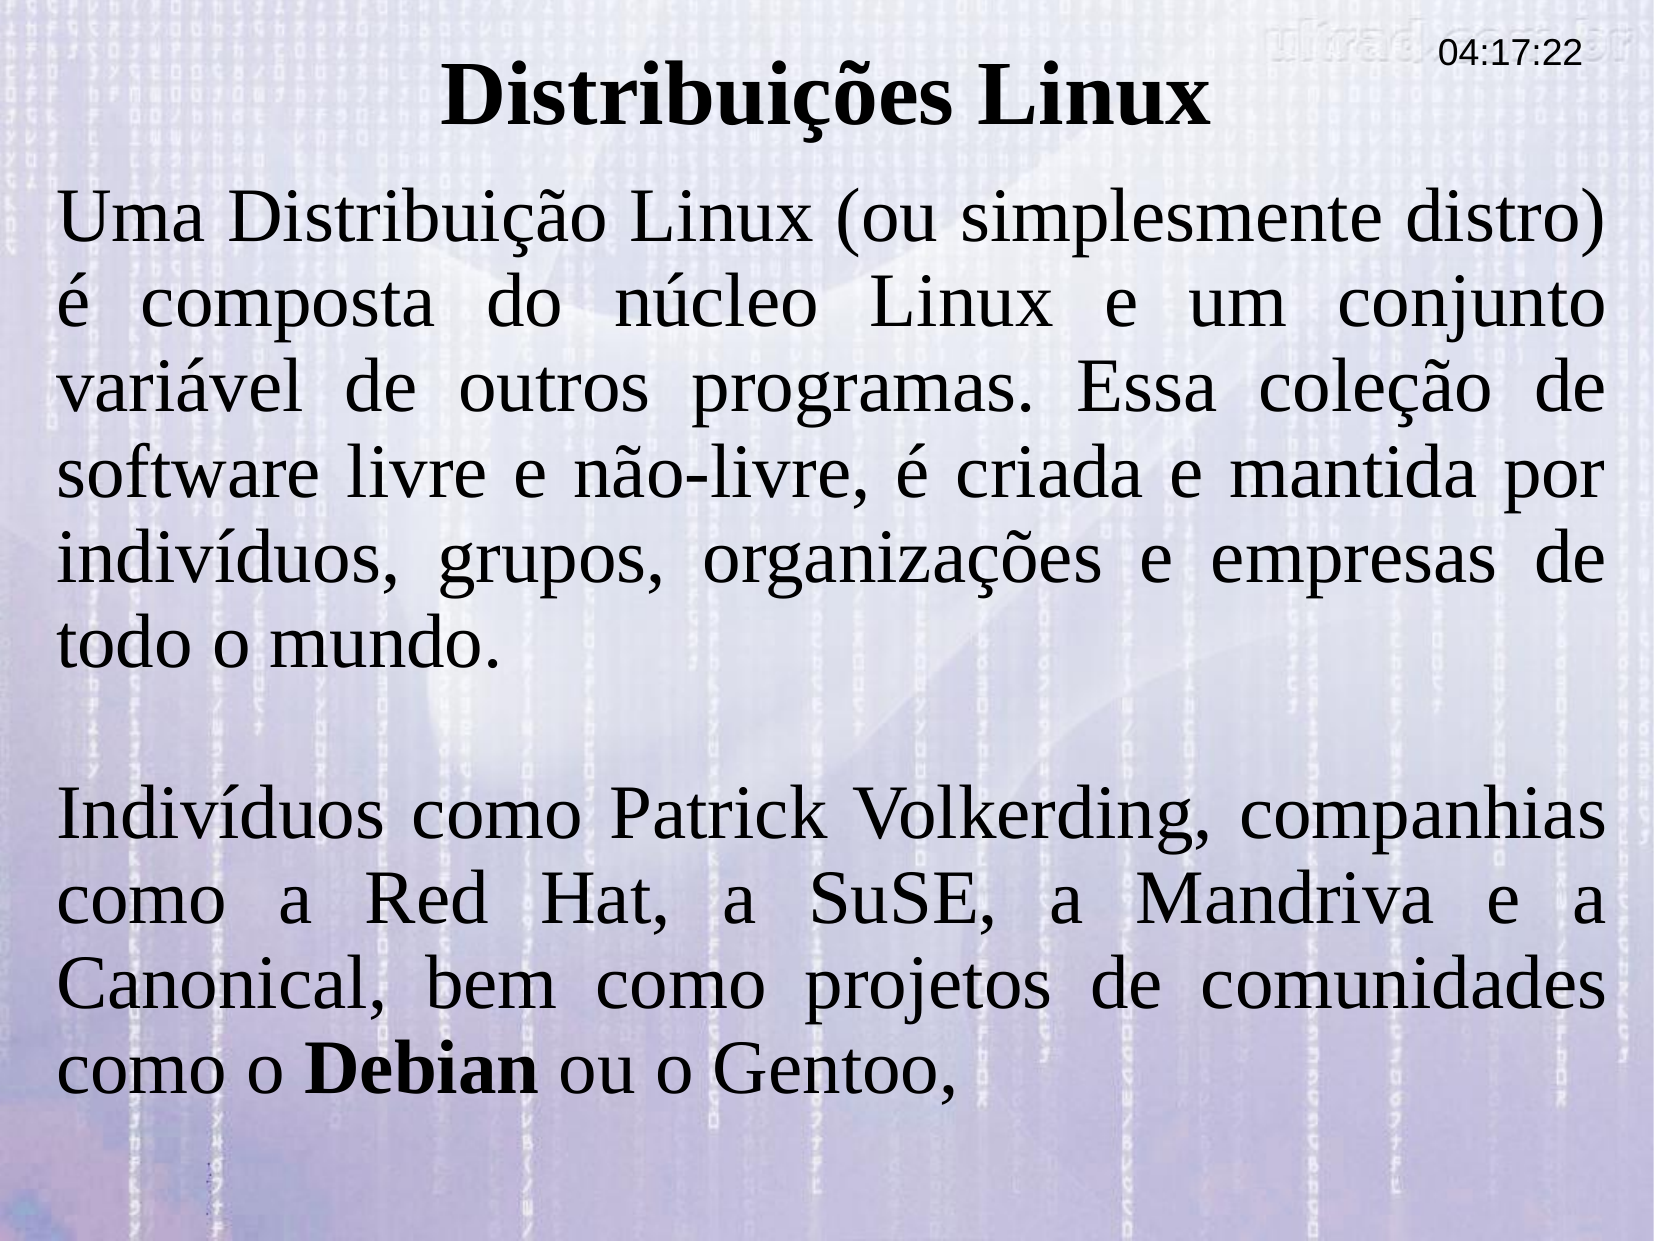

03:10:28
Distribuições Linux
Uma Distribuição Linux (ou simplesmente distro) é composta do núcleo Linux e um conjunto variável de outros programas. Essa coleção de software livre e não-livre, é criada e mantida por indivíduos, grupos, organizações e empresas de todo o mundo.
Indivíduos como Patrick Volkerding, companhias como a Red Hat, a SuSE, a Mandriva e a Canonical, bem como projetos de comunidades como o Debian ou o Gentoo,